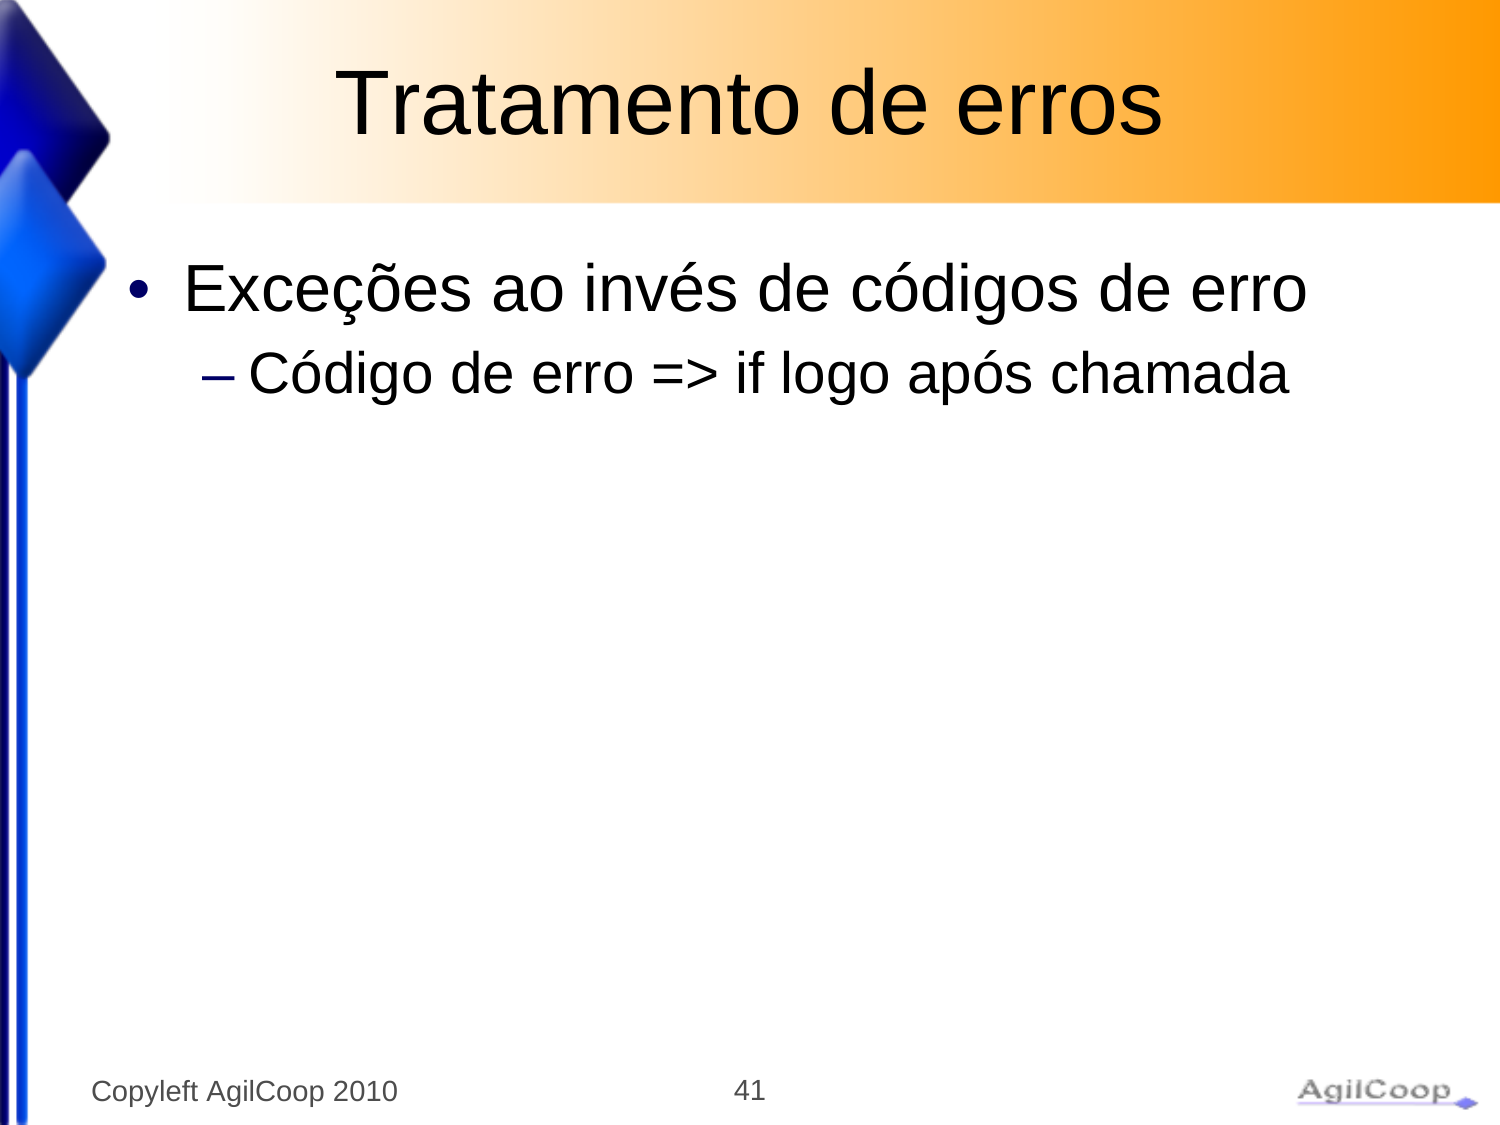

# Tratamento de erros
Exceções ao invés de códigos de erro
Código de erro => if logo após chamada
Copyleft AgilCoop 2010
41